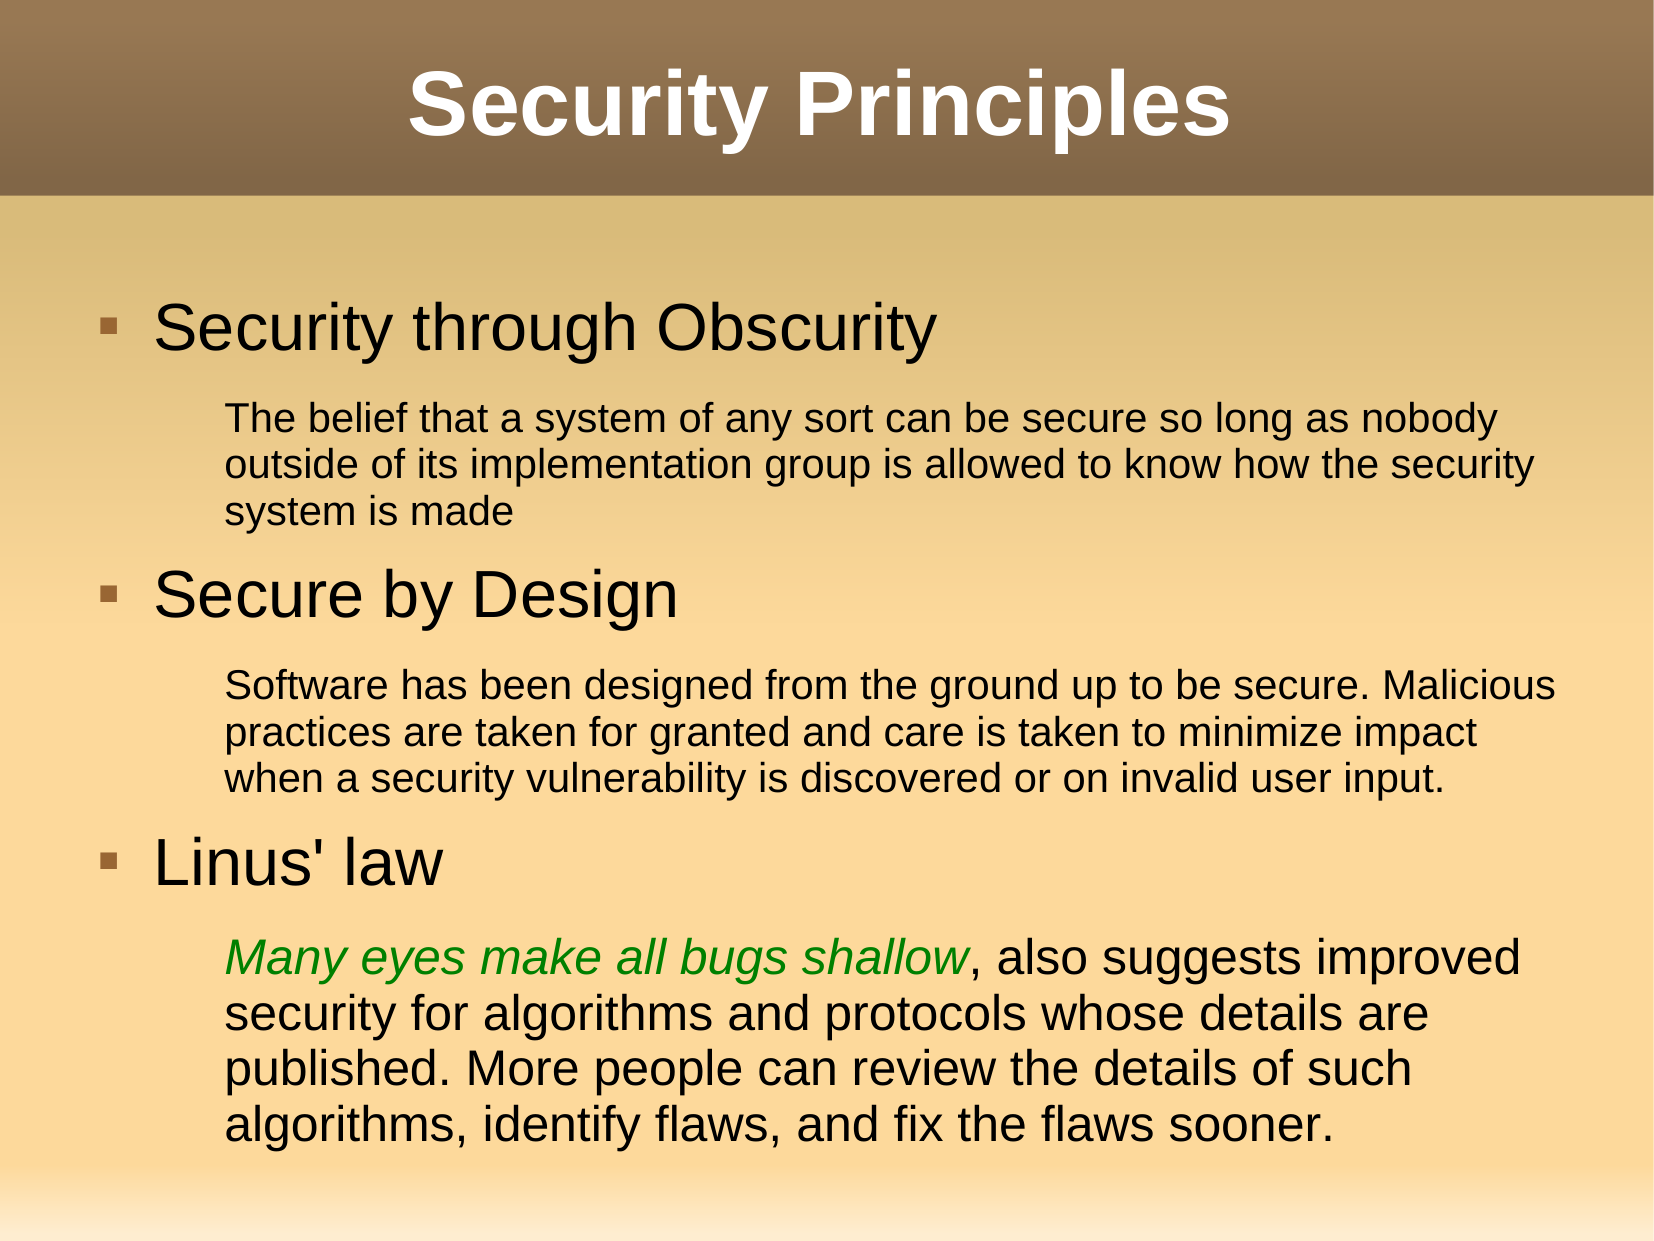

# Security Principles
Security through Obscurity
The belief that a system of any sort can be secure so long as nobody outside of its implementation group is allowed to know how the security system is made
Secure by Design
Software has been designed from the ground up to be secure. Malicious practices are taken for granted and care is taken to minimize impact when a security vulnerability is discovered or on invalid user input.
Linus' law
Many eyes make all bugs shallow, also suggests improved security for algorithms and protocols whose details are published. More people can review the details of such algorithms, identify flaws, and fix the flaws sooner.